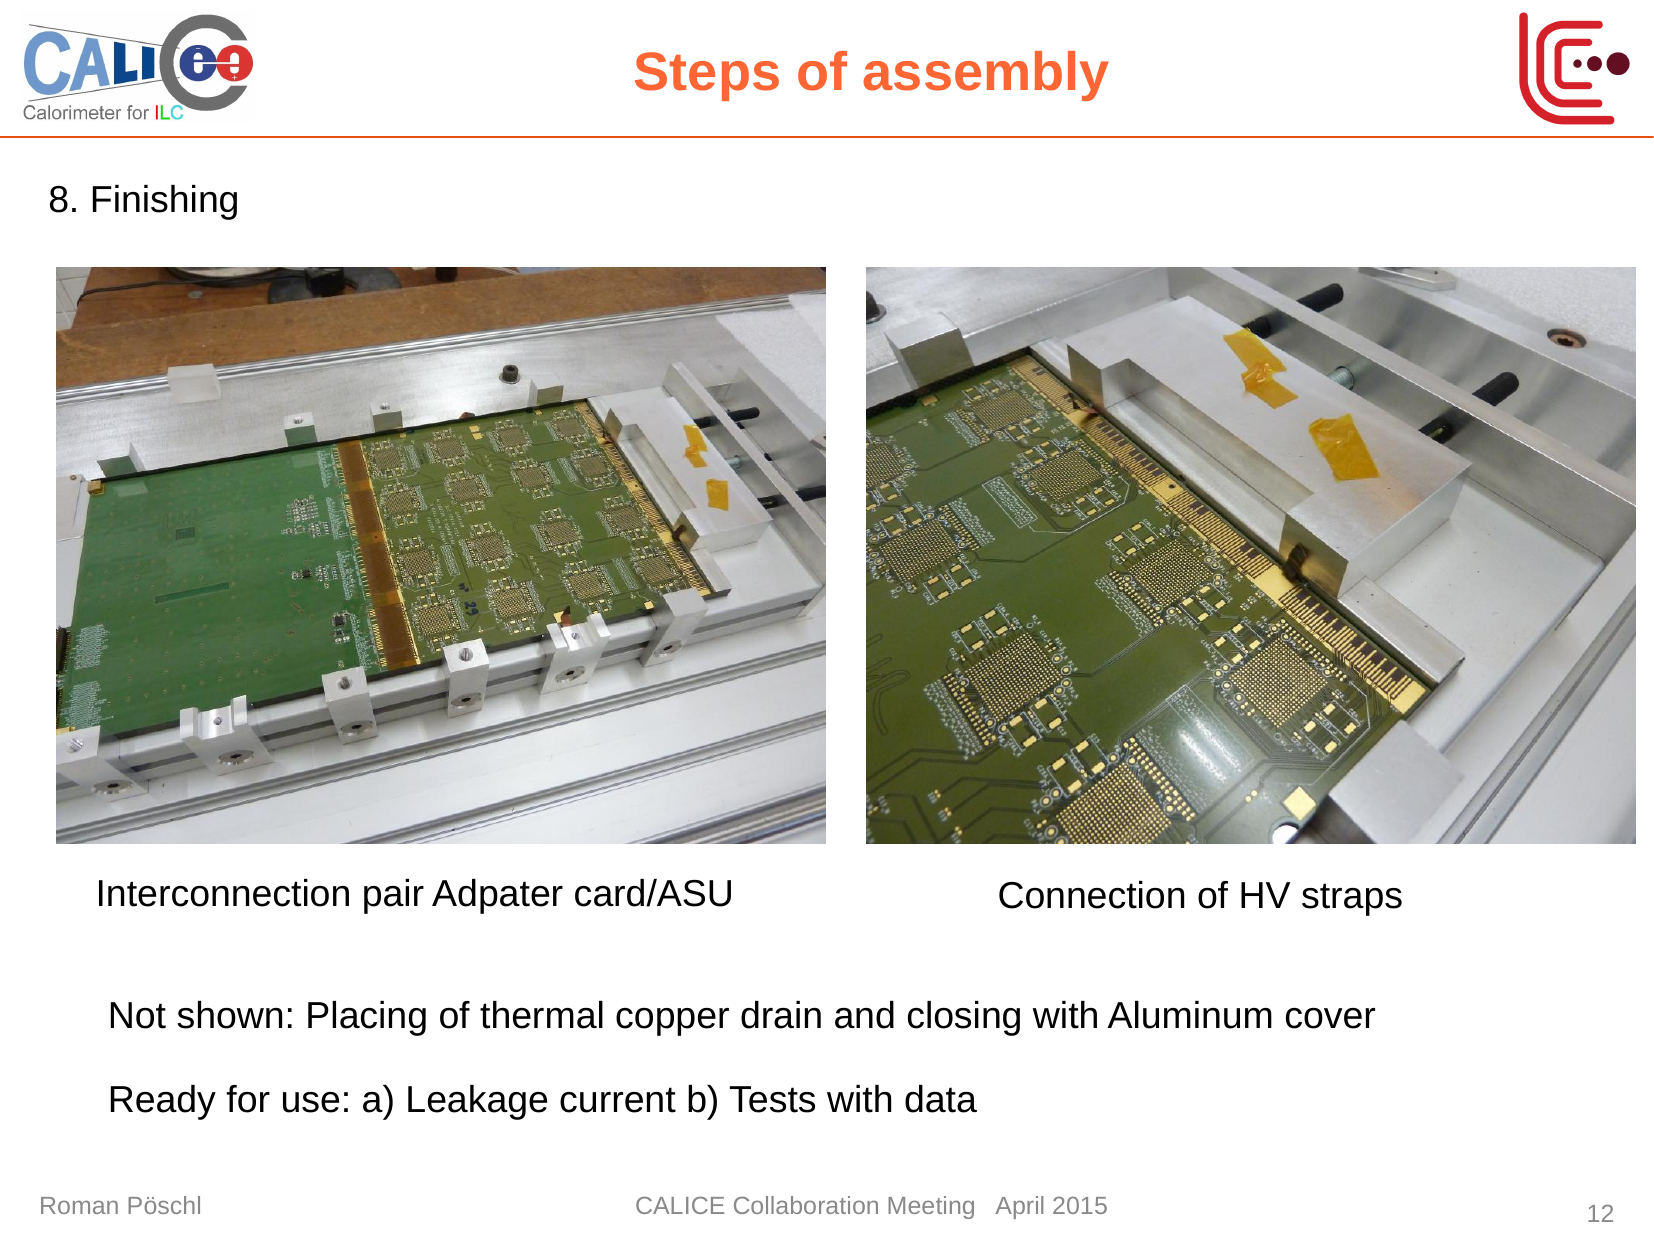

# Steps of assembly
8. Finishing
Interconnection pair Adpater card/ASU
Connection of HV straps
Not shown: Placing of thermal copper drain and closing with Aluminum cover
Ready for use: a) Leakage current b) Tests with data